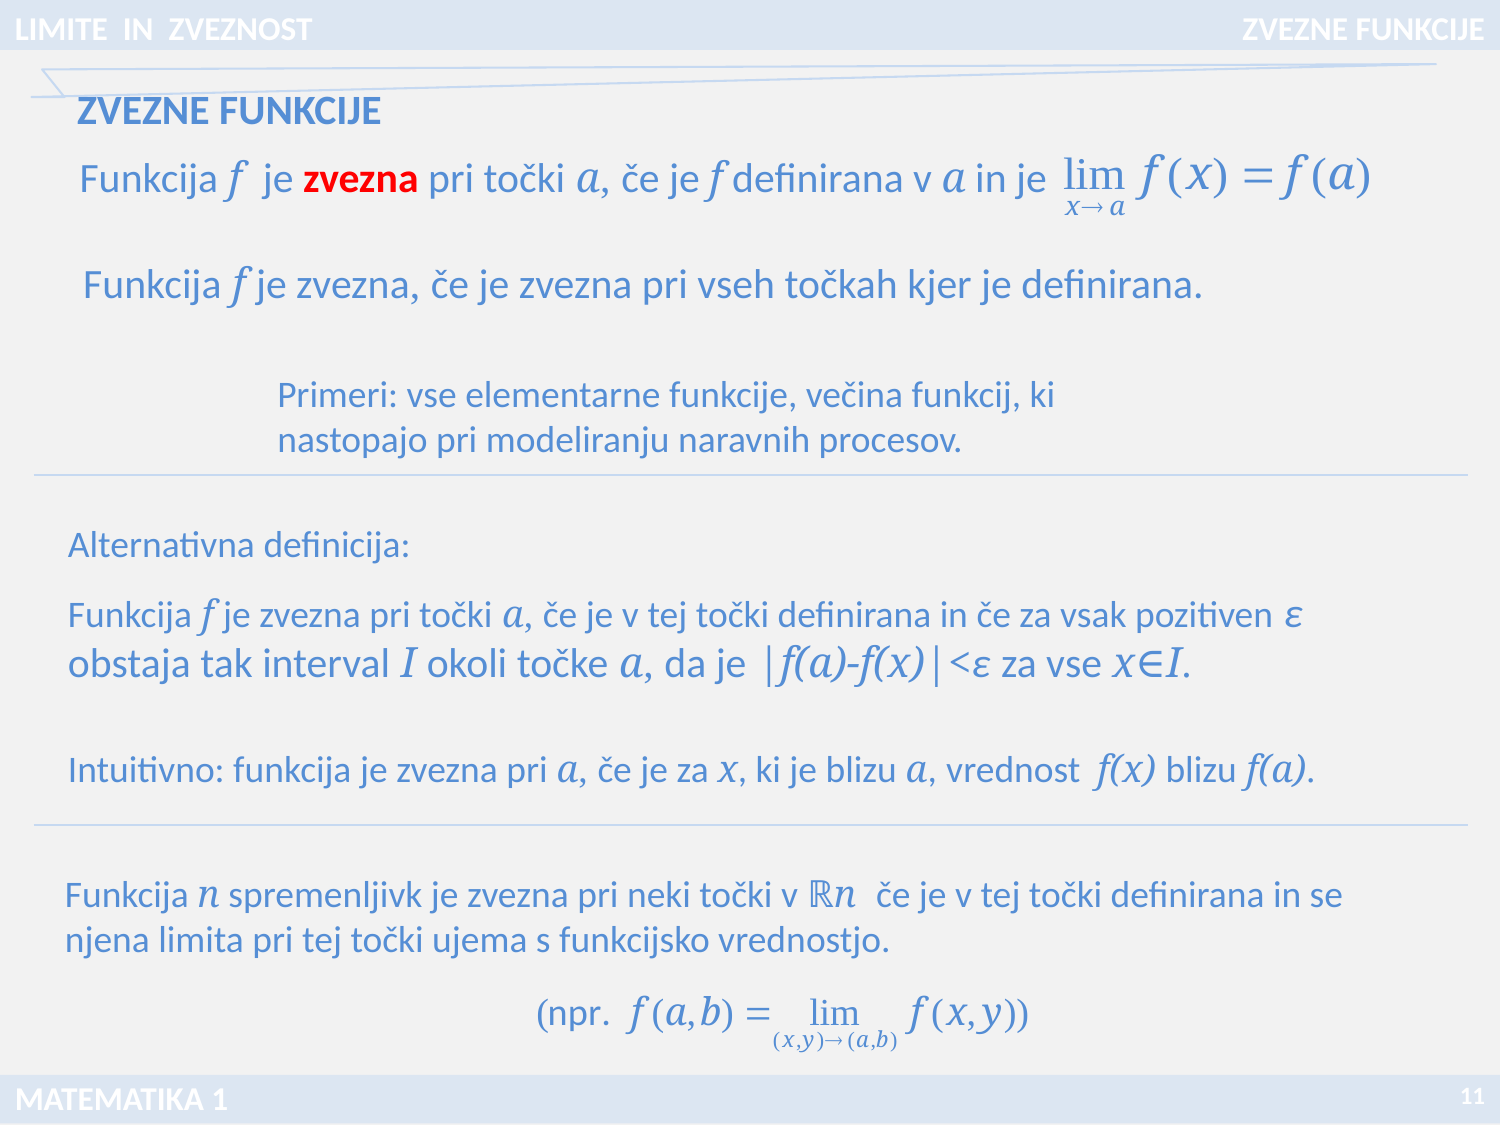

LIMITE IN ZVEZNOST
ZVEZNE FUNKCIJE
ZVEZNE FUNKCIJE
Funkcija f je zvezna pri točki a, če je f definirana v a in je
Funkcija f je zvezna, če je zvezna pri vseh točkah kjer je definirana.
Primeri: vse elementarne funkcije, večina funkcij, ki nastopajo pri modeliranju naravnih procesov.
Alternativna definicija:
Funkcija f je zvezna pri točki a, če je v tej točki definirana in če za vsak pozitiven ε obstaja tak interval I okoli točke a, da je |f(a)-f(x)|<ε za vse x∈I.
Intuitivno: funkcija je zvezna pri a, če je za x, ki je blizu a, vrednost f(x) blizu f(a).
Funkcija n spremenljivk je zvezna pri neki točki v ℝn če je v tej točki definirana in se njena limita pri tej točki ujema s funkcijsko vrednostjo.
MATEMATIKA 1